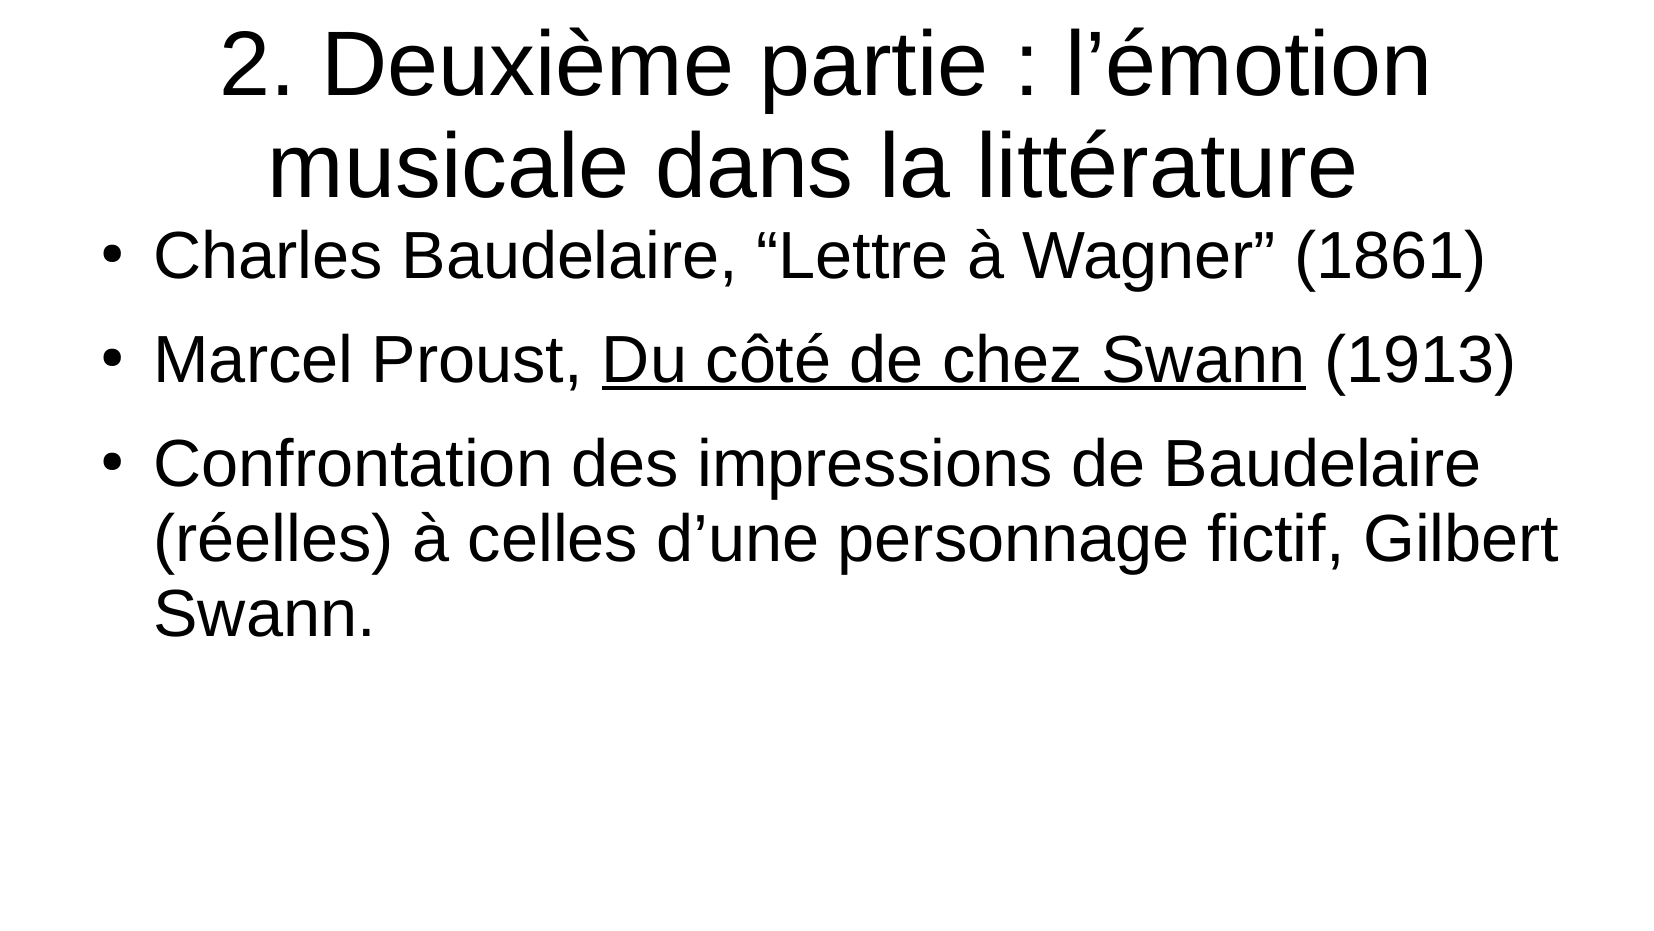

# 2. Deuxième partie : l’émotion musicale dans la littérature
Charles Baudelaire, “Lettre à Wagner” (1861)
Marcel Proust, Du côté de chez Swann (1913)
Confrontation des impressions de Baudelaire (réelles) à celles d’une personnage fictif, Gilbert Swann.